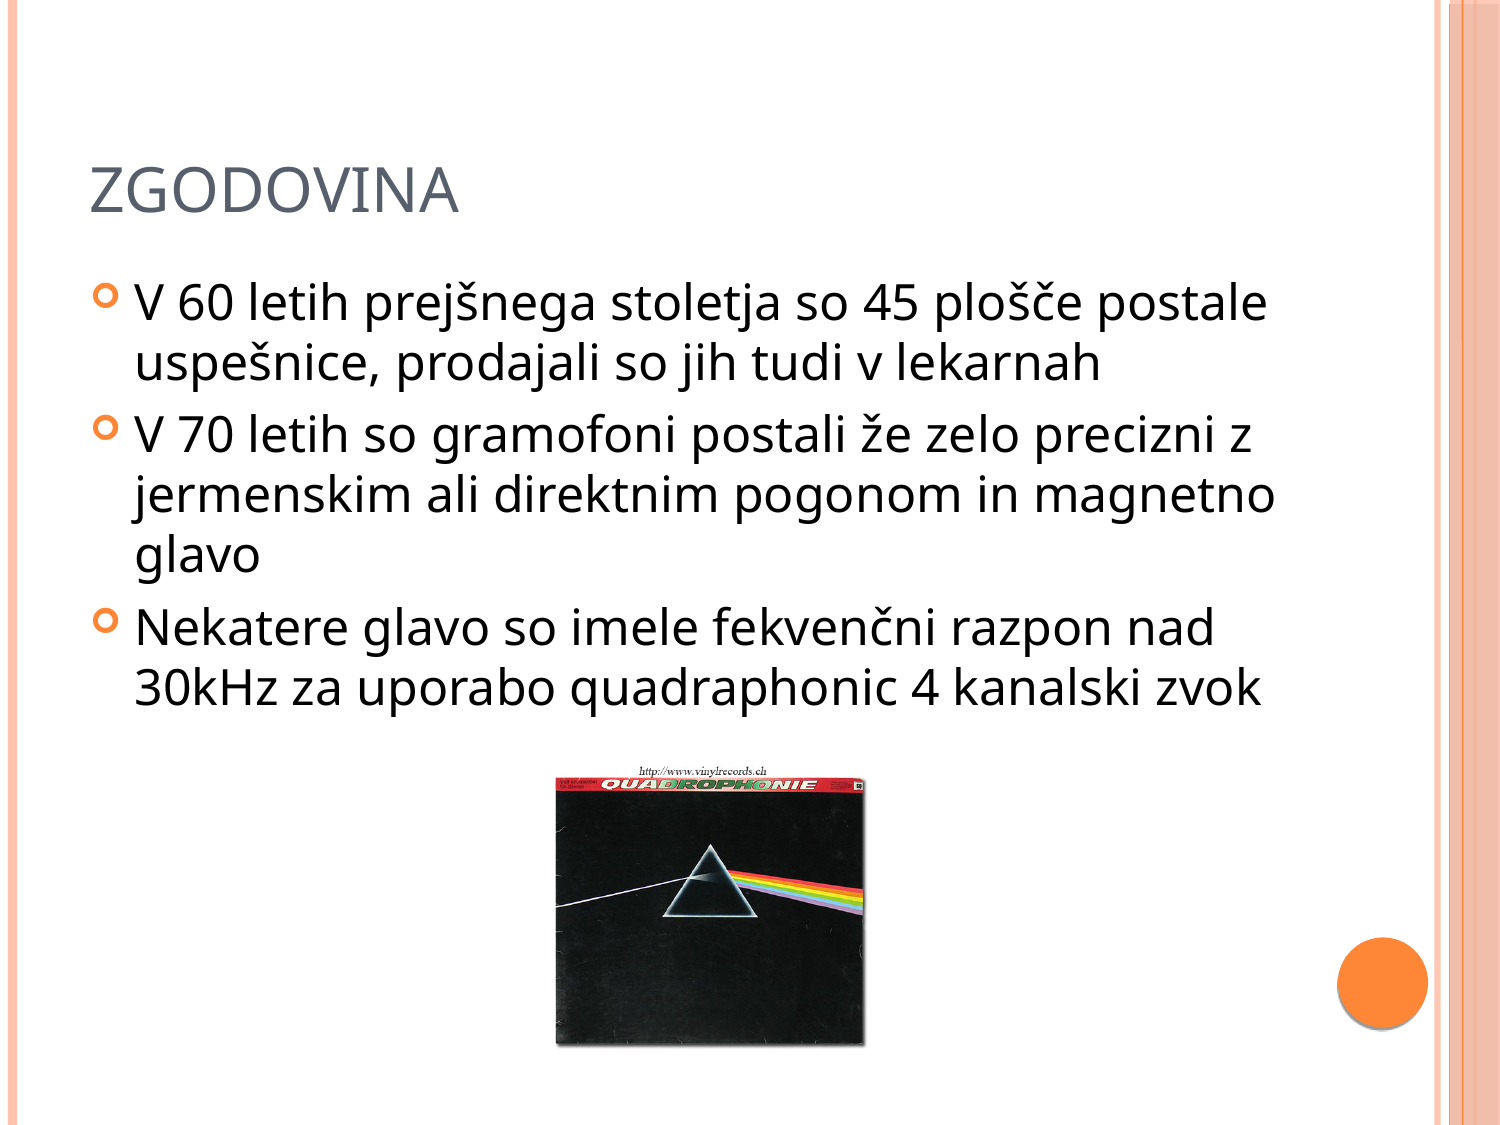

# Zgodovina
V 60 letih prejšnega stoletja so 45 plošče postale uspešnice, prodajali so jih tudi v lekarnah
V 70 letih so gramofoni postali že zelo precizni z jermenskim ali direktnim pogonom in magnetno glavo
Nekatere glavo so imele fekvenčni razpon nad 30kHz za uporabo quadraphonic 4 kanalski zvok